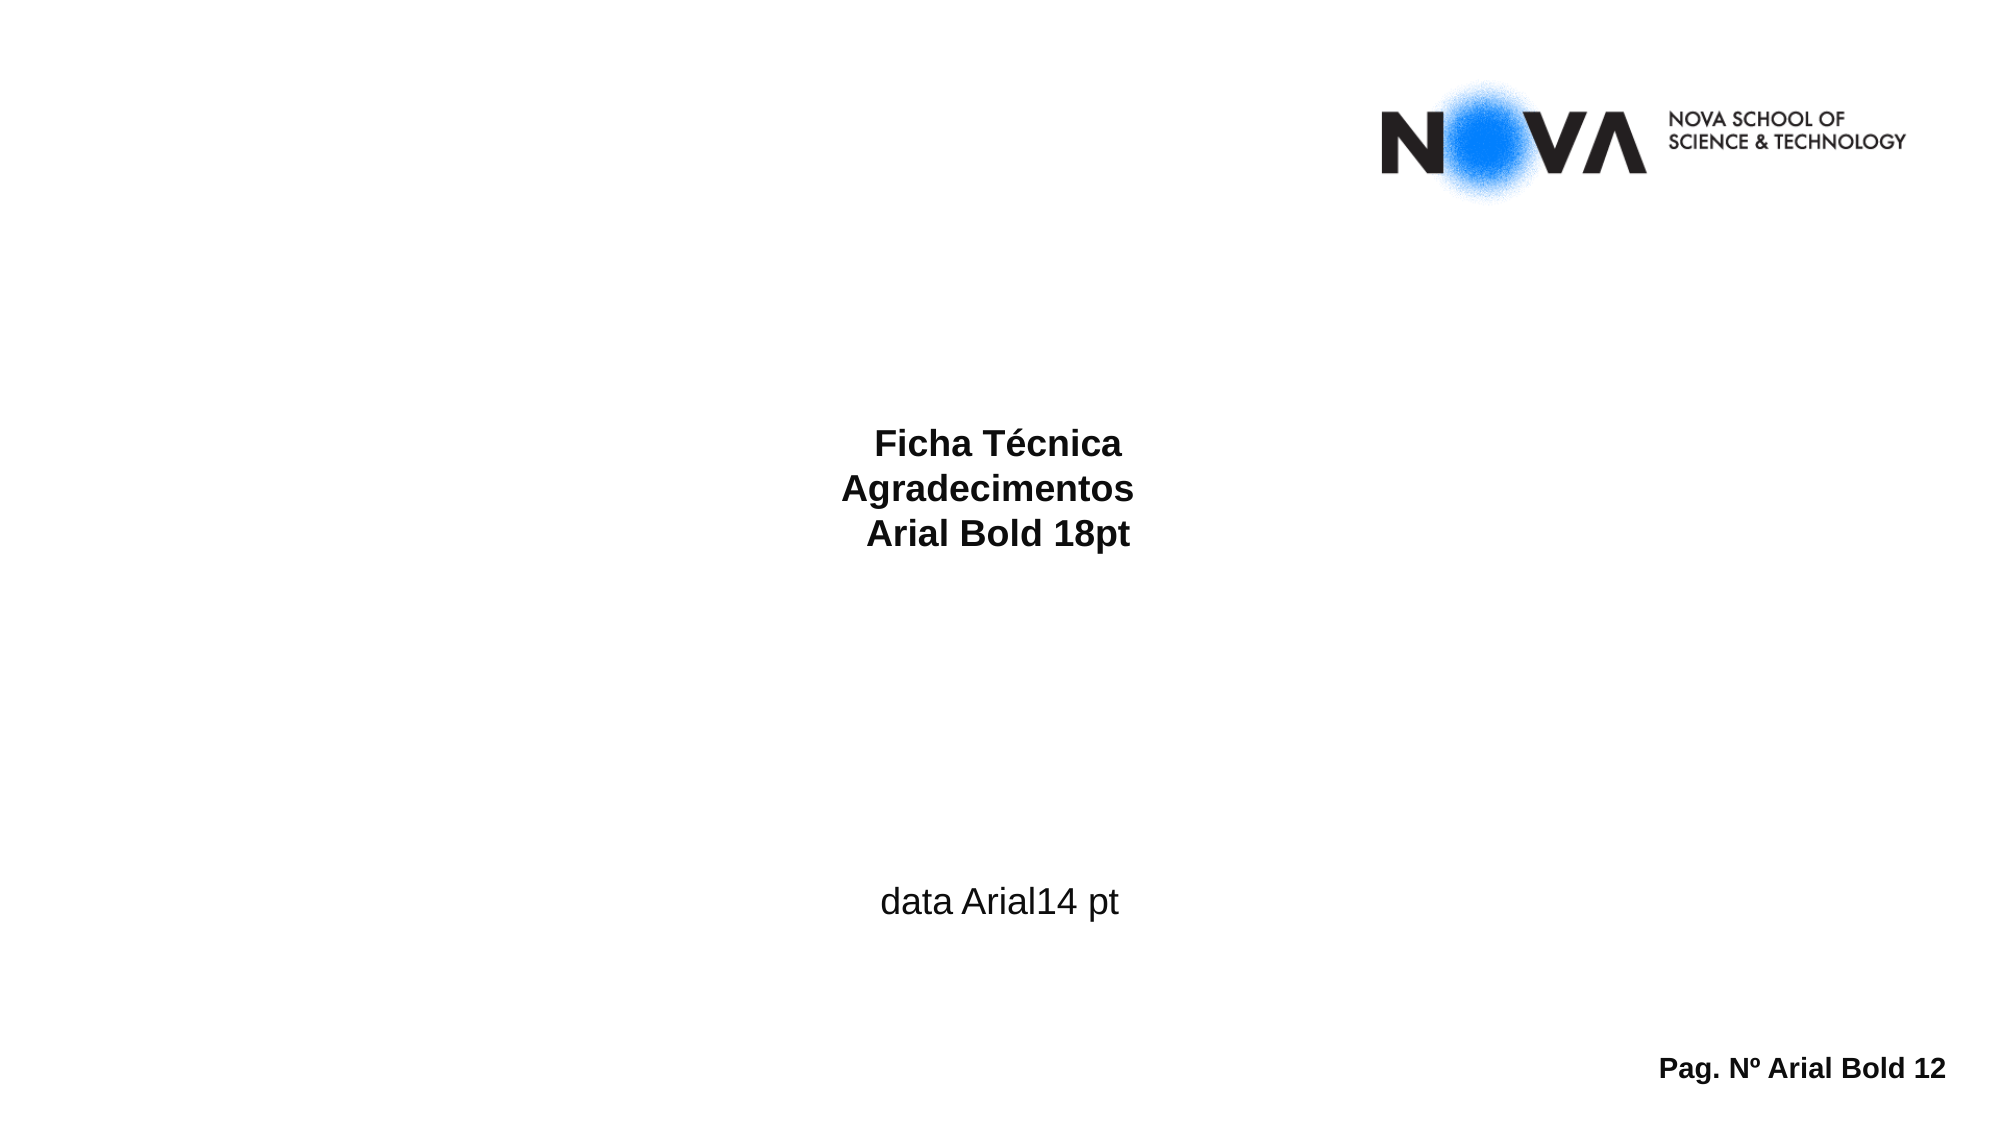

Ficha Técnica
Agradecimentos
Arial Bold 18pt
data Arial14 pt
Pag. Nº Arial Bold 12